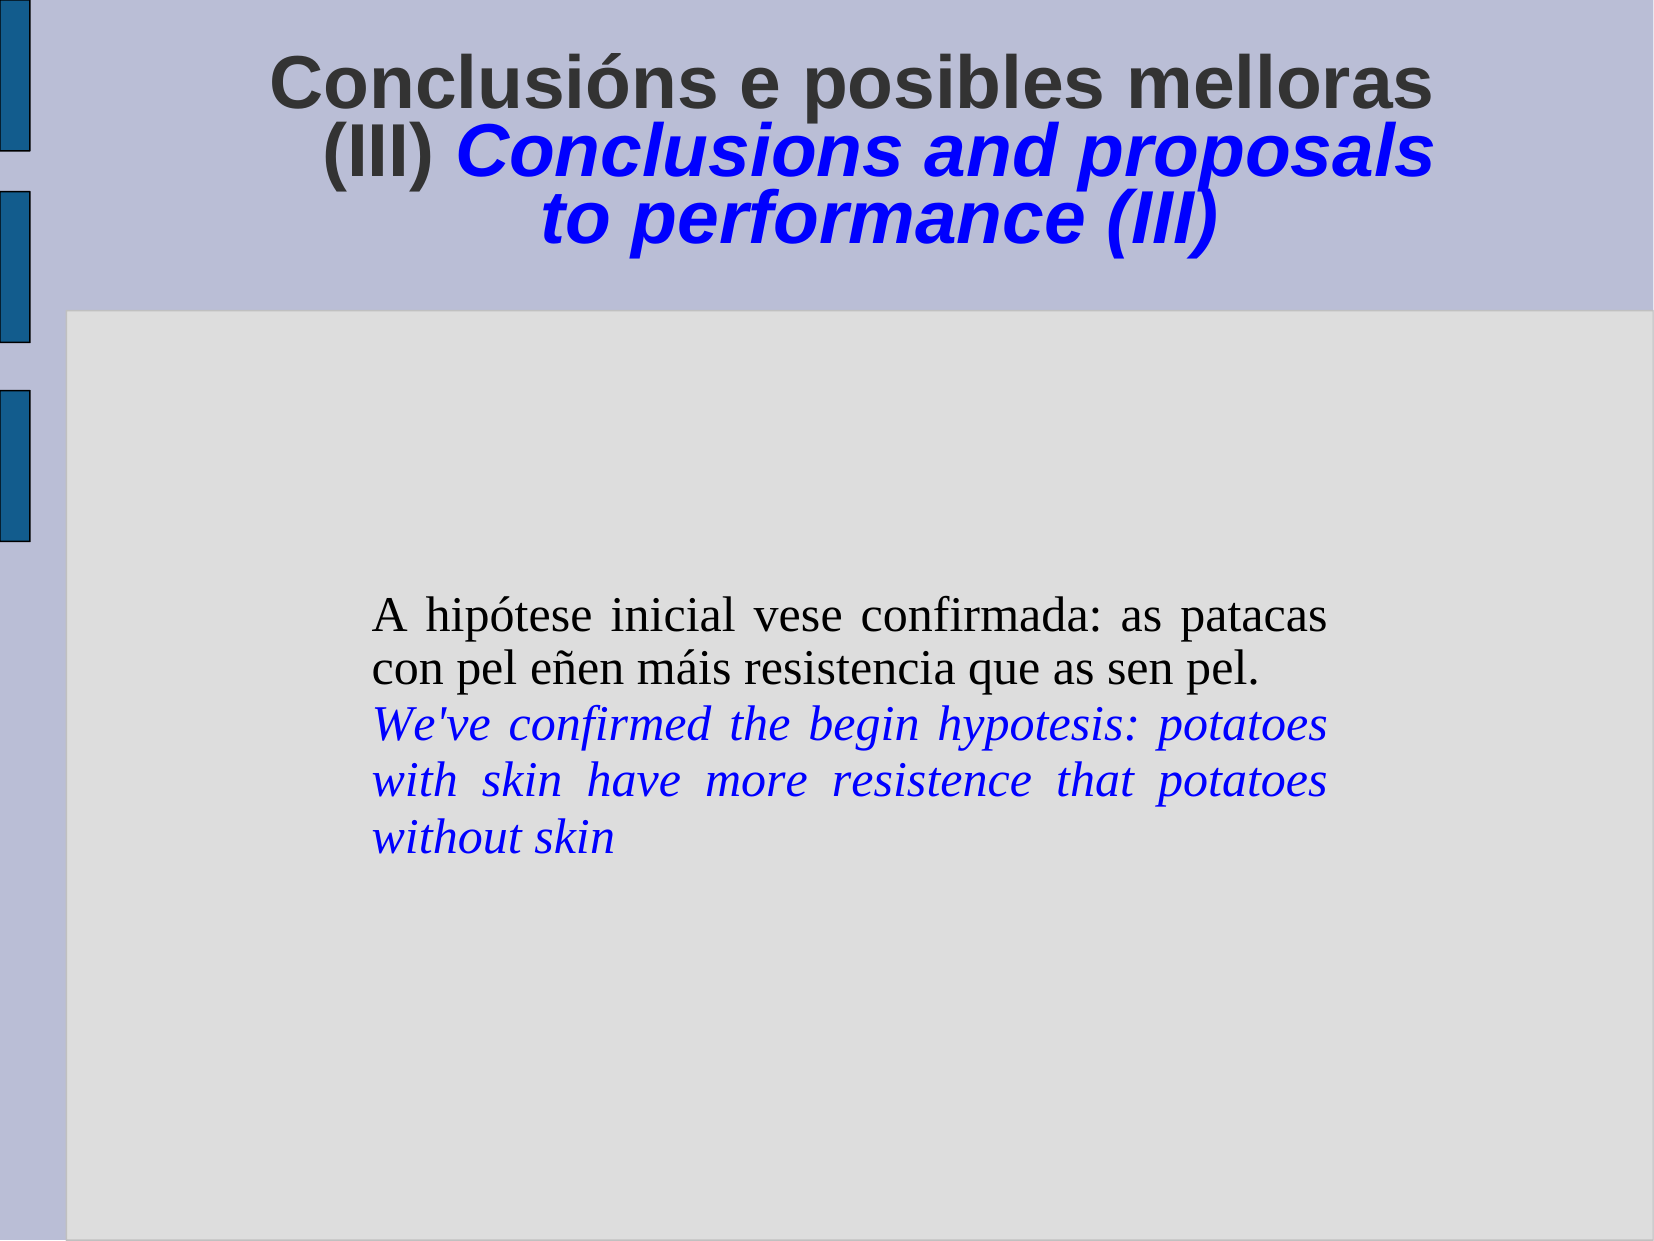

Conclusións e posibles melloras (III) Conclusions and proposals to performance (III)
A hipótese inicial vese confirmada: as patacas con pel eñen máis resistencia que as sen pel.
We've confirmed the begin hypotesis: potatoes with skin have more resistence that potatoes without skin